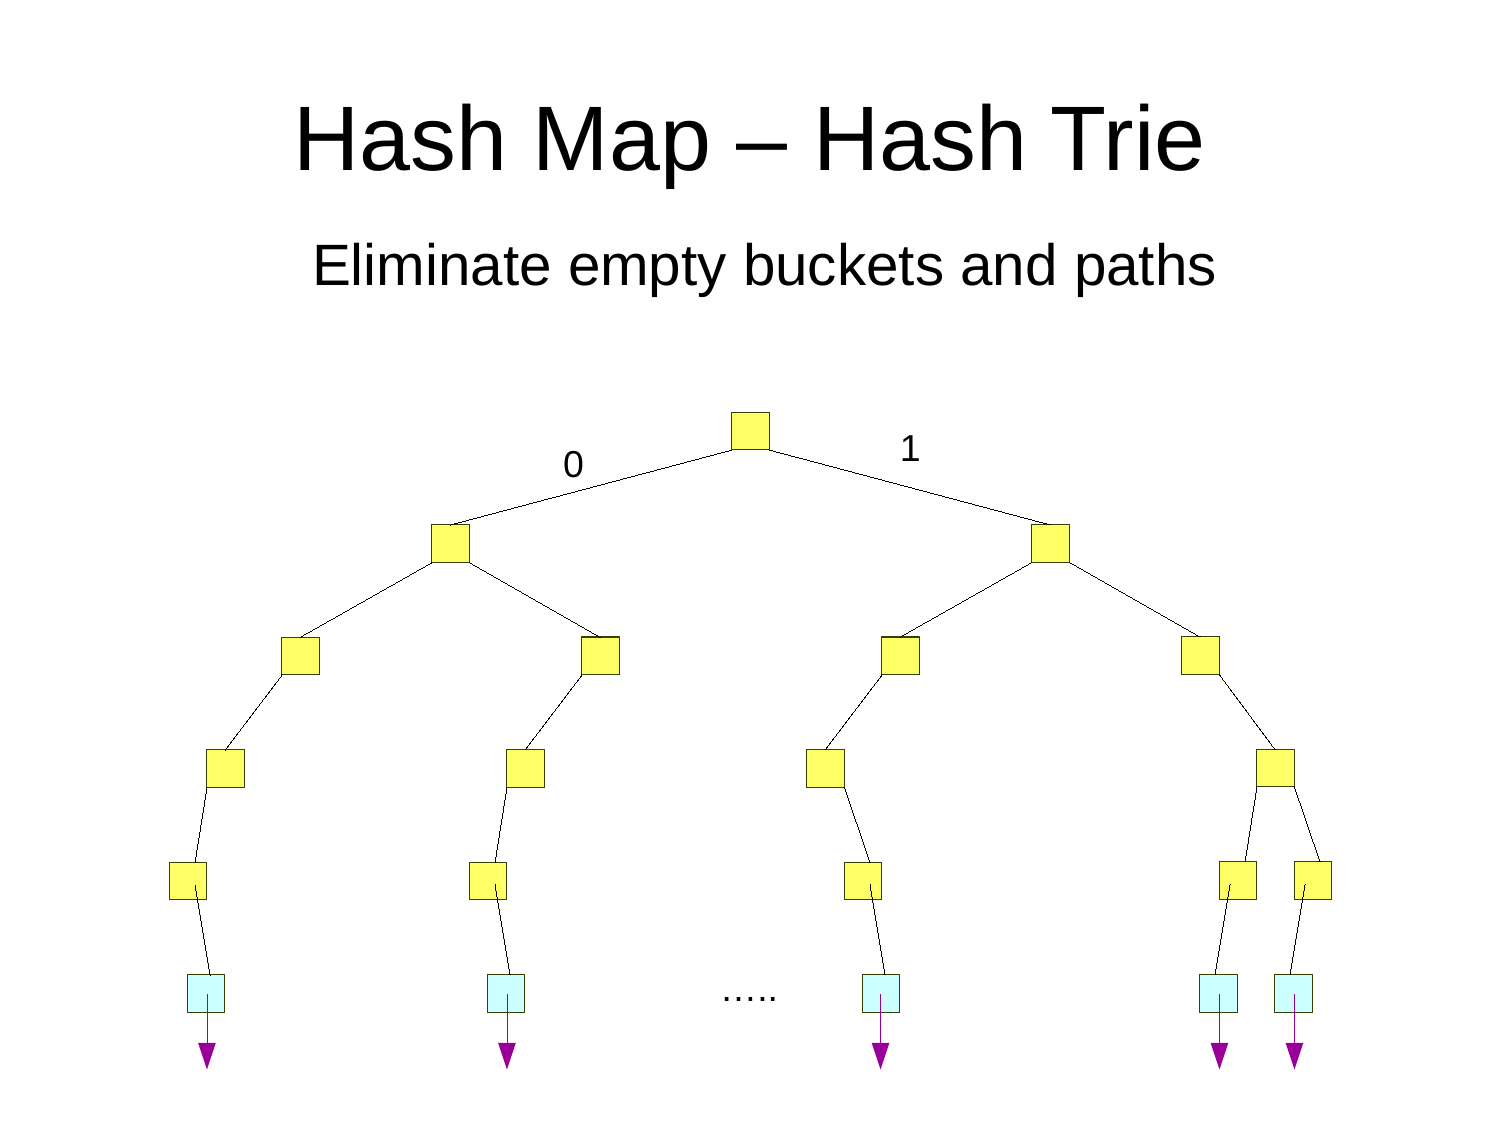

# Hash Map – Hash Trie
Eliminate empty buckets and paths
1
0
…..